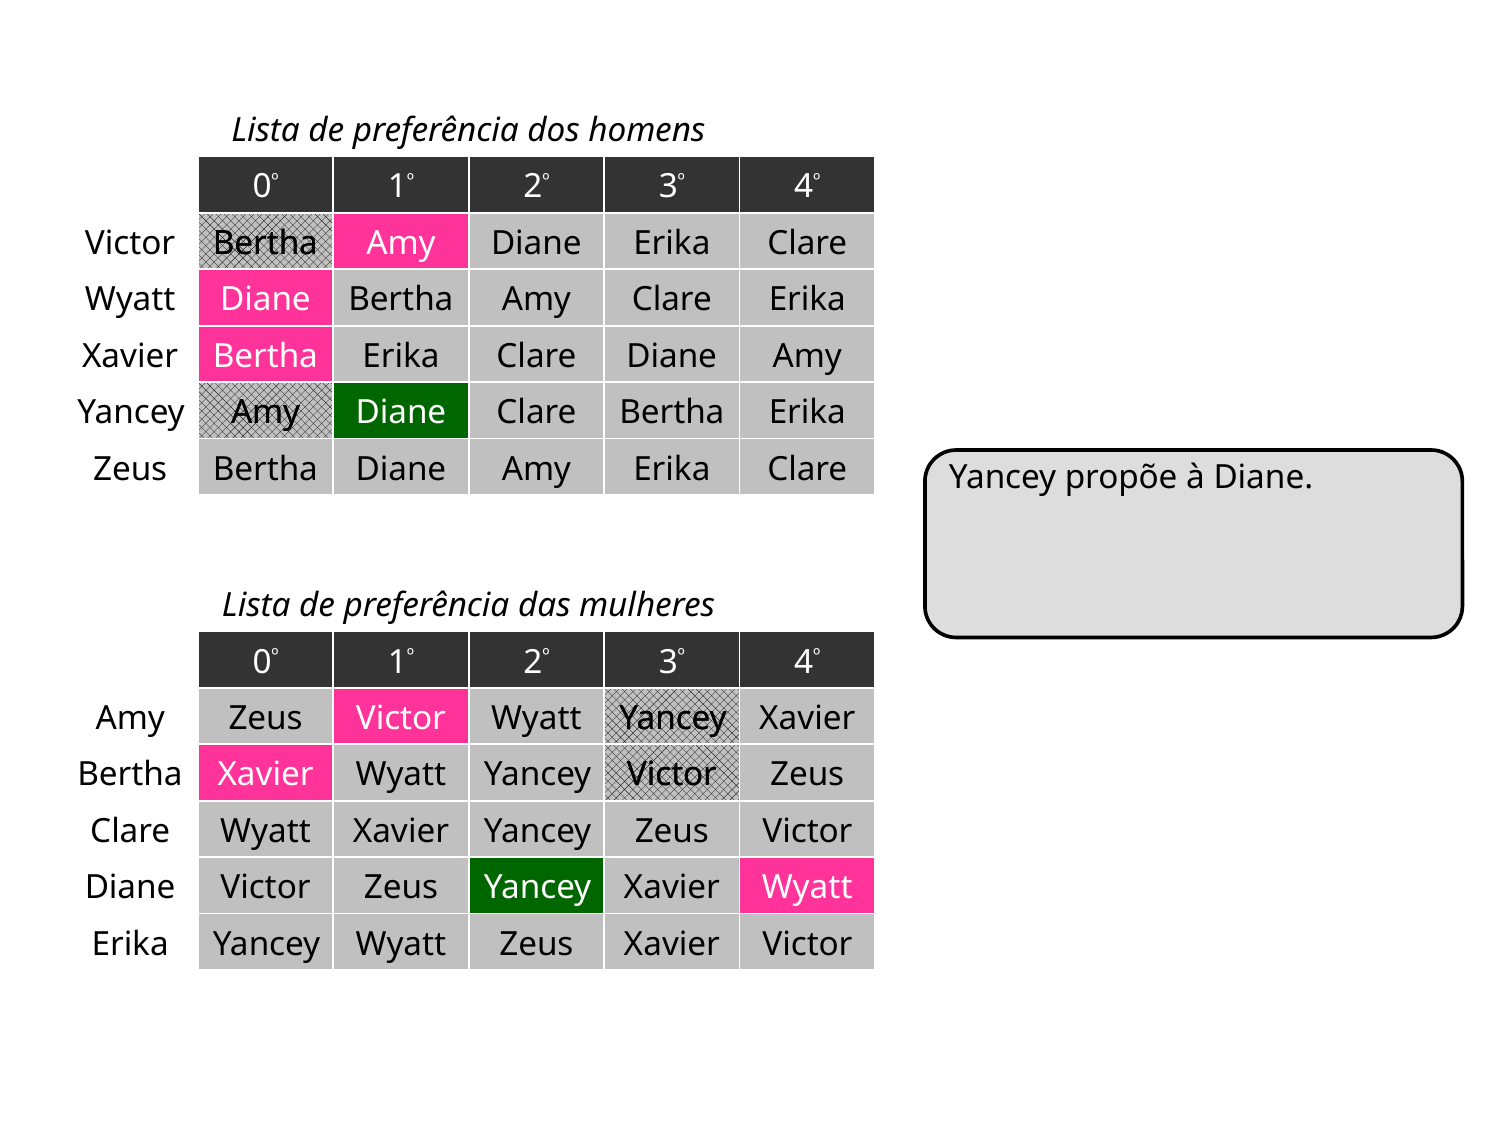

Bertha
Amy
Diane
Bertha
Amy
Diane
Yancey
Yancey propõe à Diane.
Victor
Yancey
Xavier
Victor
Wyatt